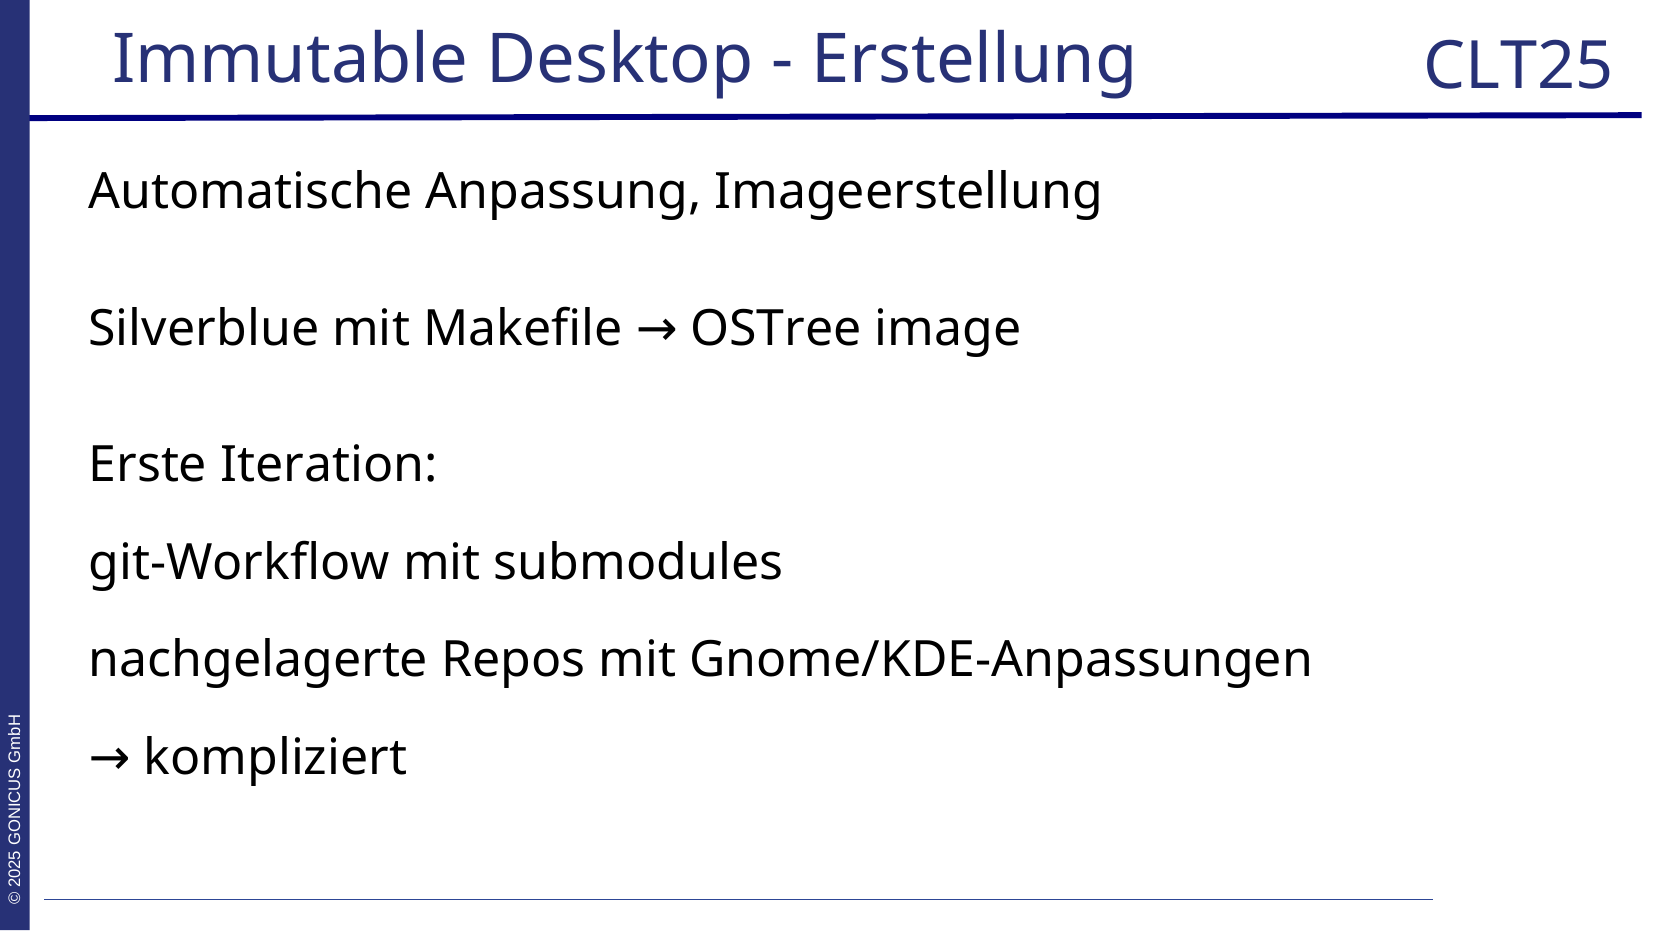

# Immutable Desktop - Erstellung
Automatische Anpassung, Imageerstellung
Silverblue mit Makefile → OSTree image
Erste Iteration:
git-Workflow mit submodules
nachgelagerte Repos mit Gnome/KDE-Anpassungen
→ kompliziert